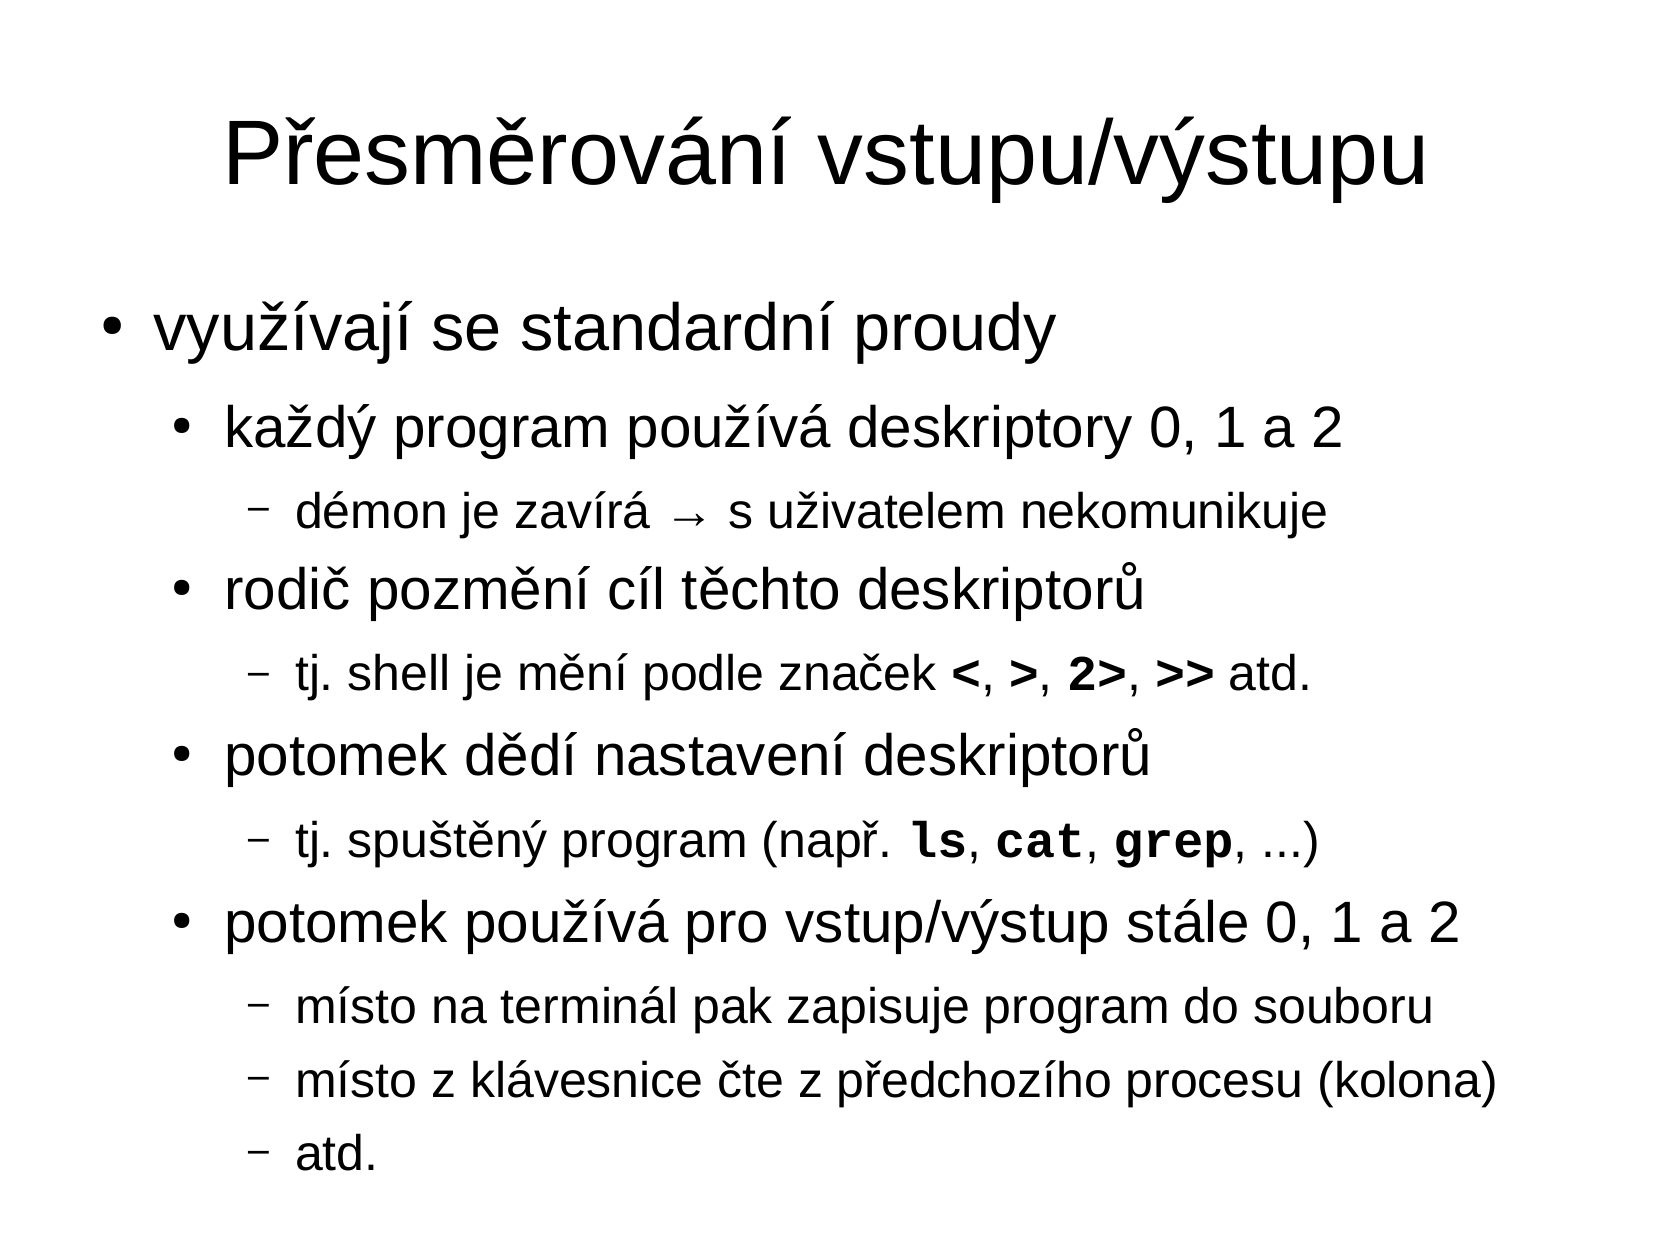

# Přesměrování vstupu/výstupu
využívají se standardní proudy
každý program používá deskriptory 0, 1 a 2
démon je zavírá → s uživatelem nekomunikuje
rodič pozmění cíl těchto deskriptorů
tj. shell je mění podle značek <, >, 2>, >> atd.
potomek dědí nastavení deskriptorů
tj. spuštěný program (např. ls, cat, grep, ...)
potomek používá pro vstup/výstup stále 0, 1 a 2
místo na terminál pak zapisuje program do souboru
místo z klávesnice čte z předchozího procesu (kolona)
atd.